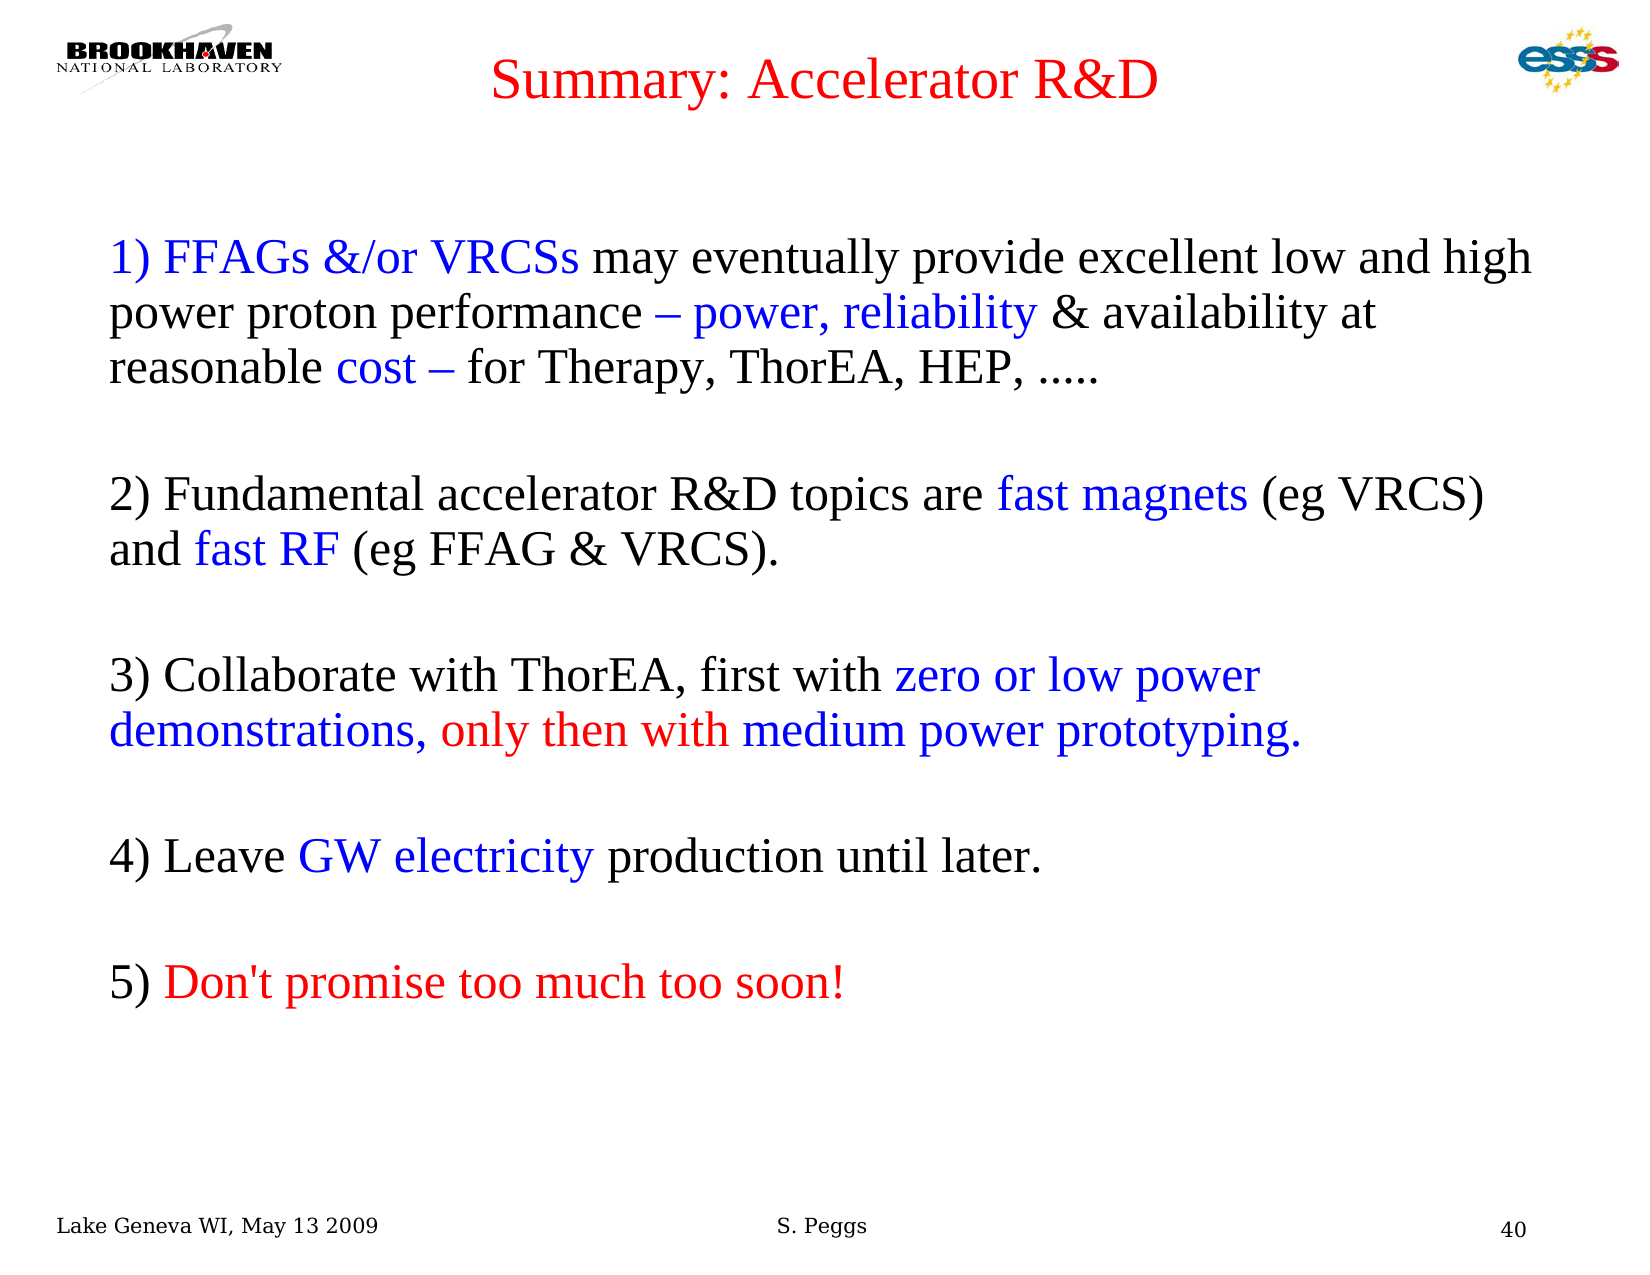

Summary: Accelerator R&D
1) FFAGs &/or VRCSs may eventually provide excellent low and high power proton performance – power, reliability & availability at reasonable cost – for Therapy, ThorEA, HEP, .....
2) Fundamental accelerator R&D topics are fast magnets (eg VRCS) and fast RF (eg FFAG & VRCS).
3) Collaborate with ThorEA, first with zero or low power demonstrations, only then with medium power prototyping.
4) Leave GW electricity production until later.
5) Don't promise too much too soon!